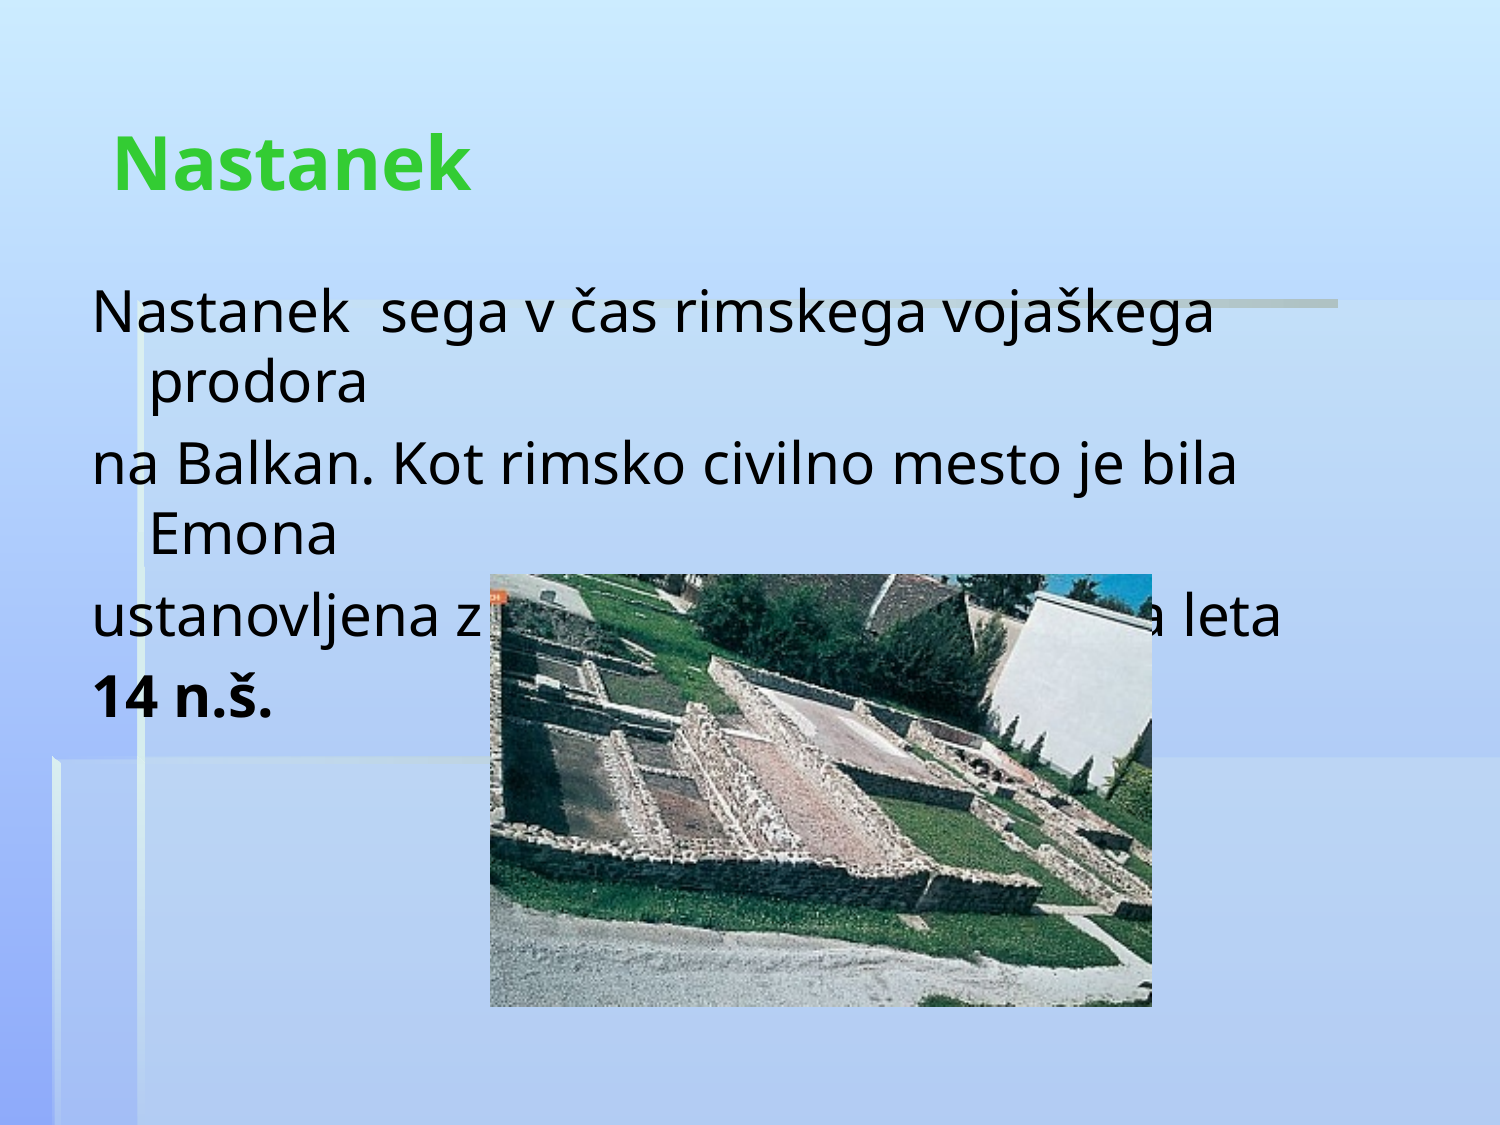

# Nastanek
Nastanek sega v čas rimskega vojaškega prodora
na Balkan. Kot rimsko civilno mesto je bila Emona
ustanovljena z odlokom cesarja Tiberija leta
14 n.š.